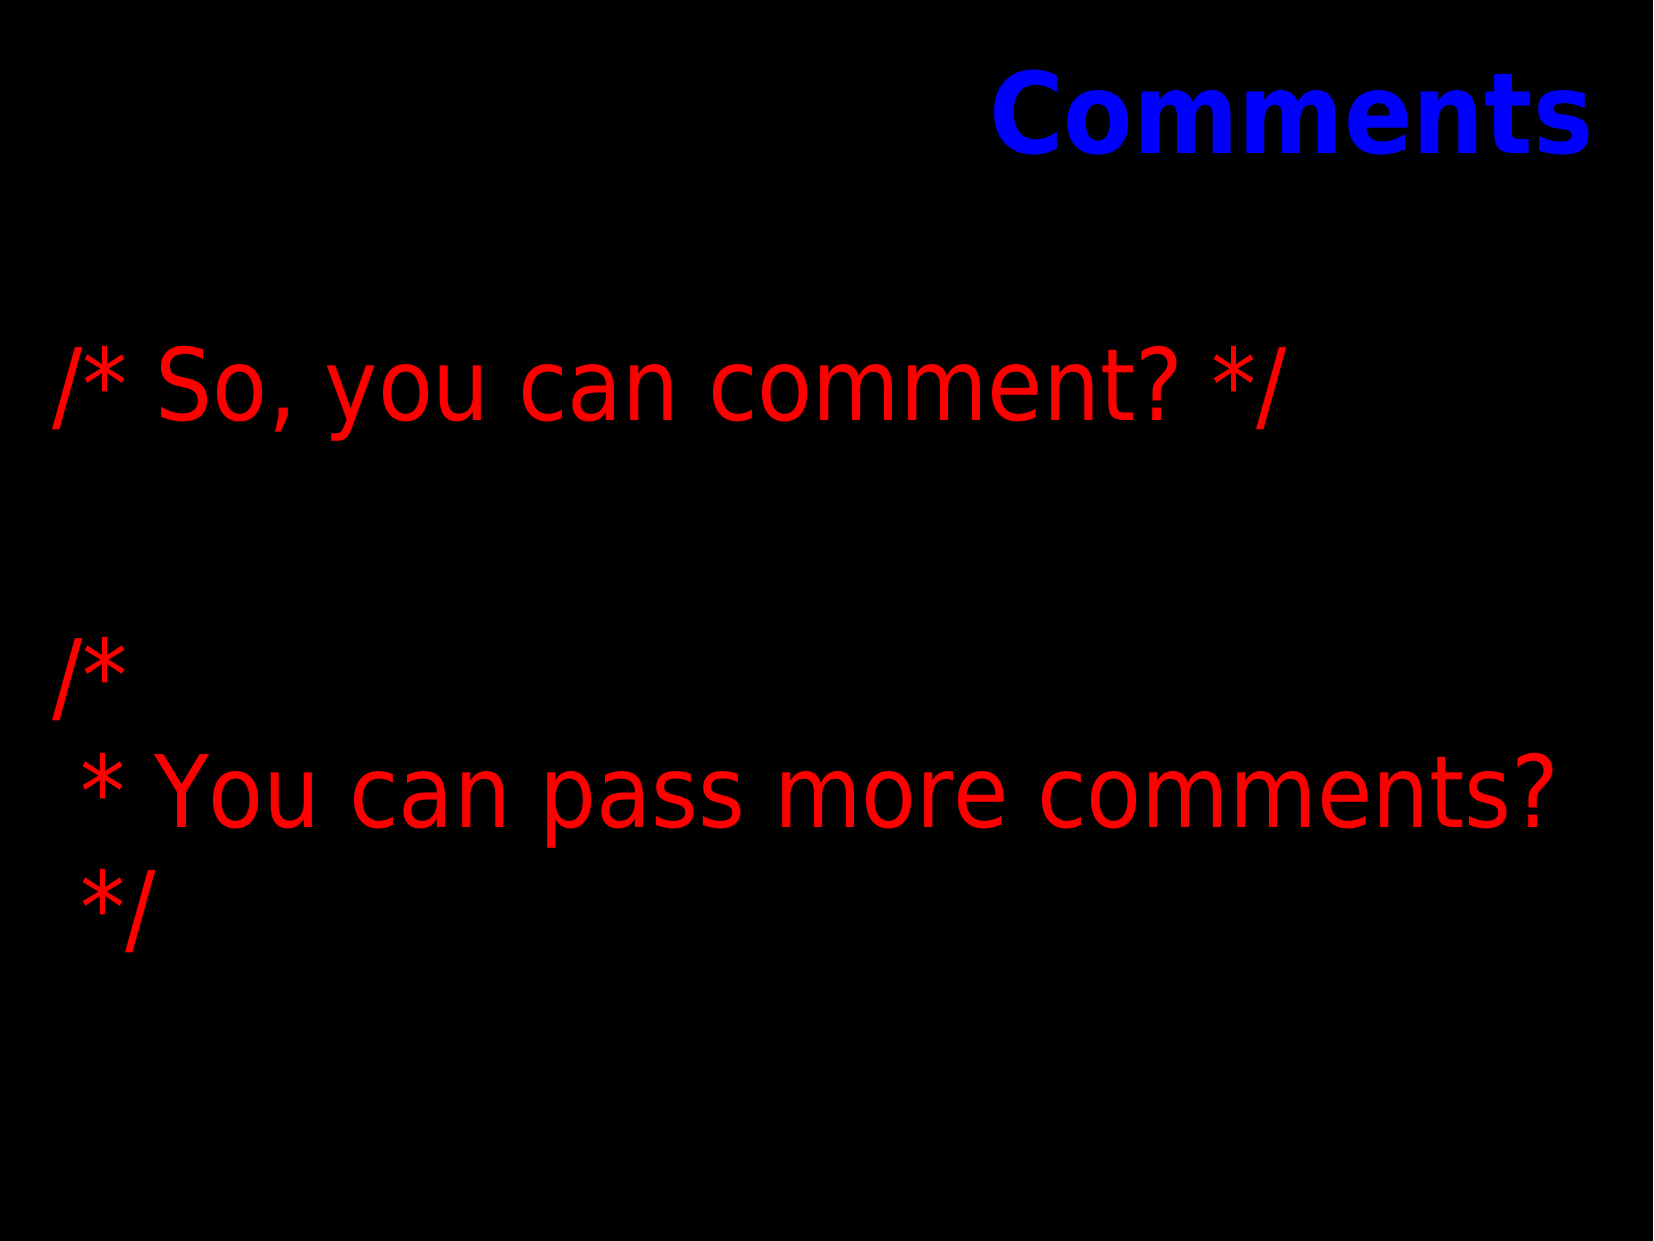

Comments
/* So, you can comment? */
/*
 * You can pass more comments?
 */